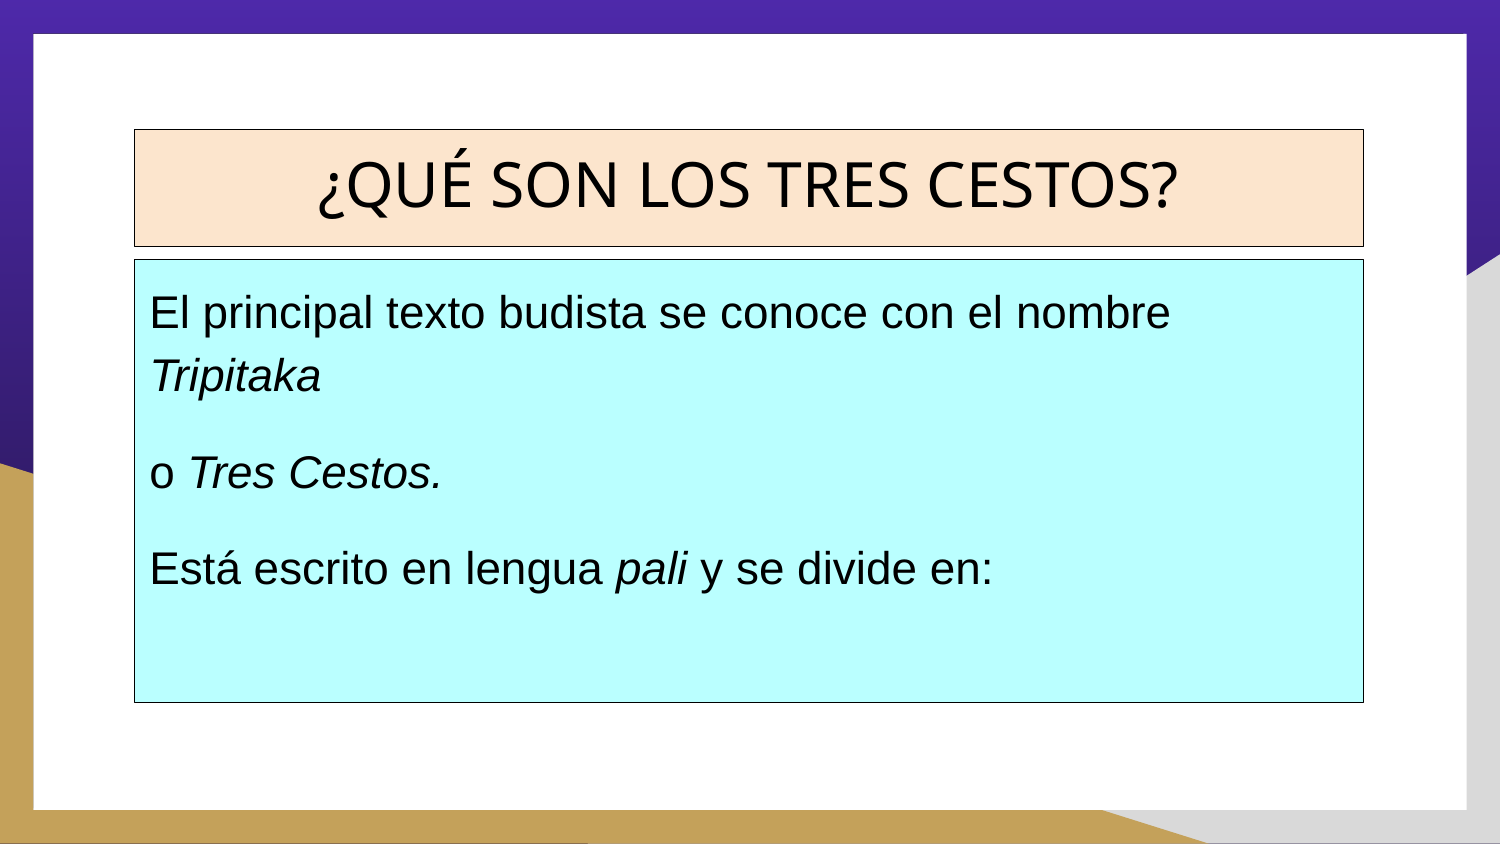

¿QUÉ SON LOS TRES CESTOS?
# El principal texto budista se conoce con el nombre Tripitaka
o Tres Cestos.
Está escrito en lengua pali y se divide en: